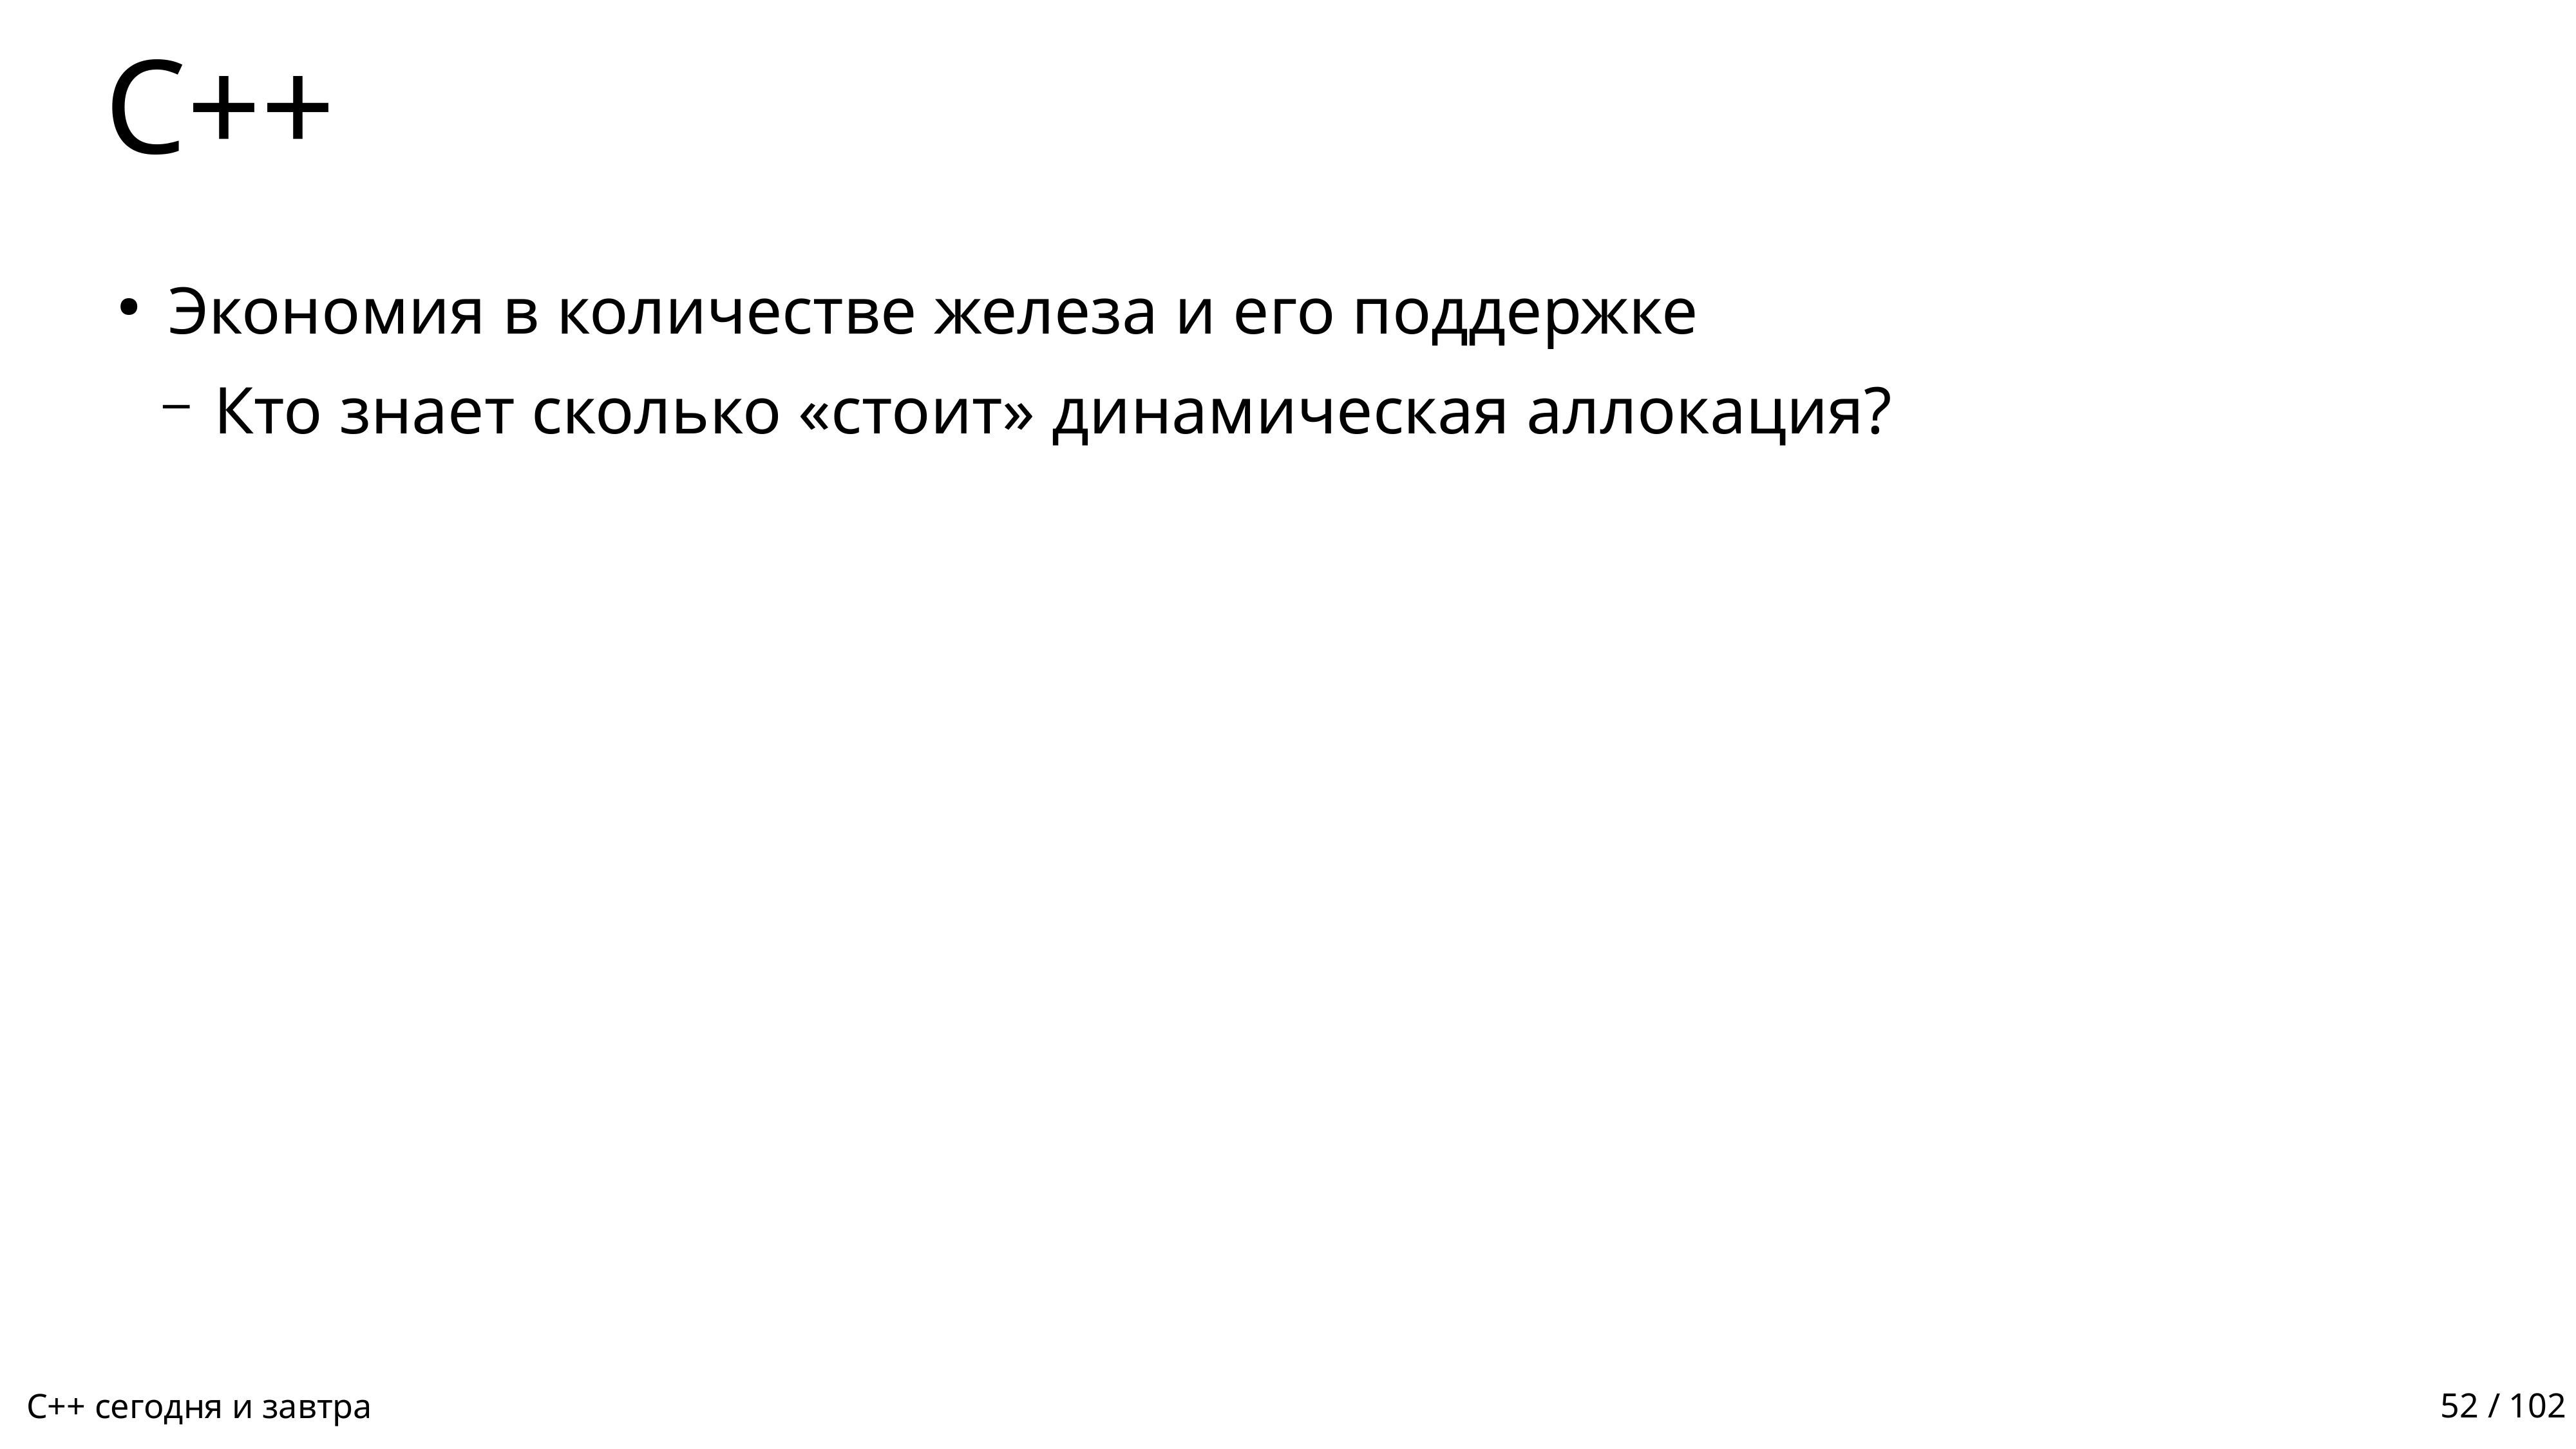

С++
# Экономия в количестве железа и его поддержке
 Кто знает сколько «стоит» динамическая аллокация?
C++ сегодня и завтра